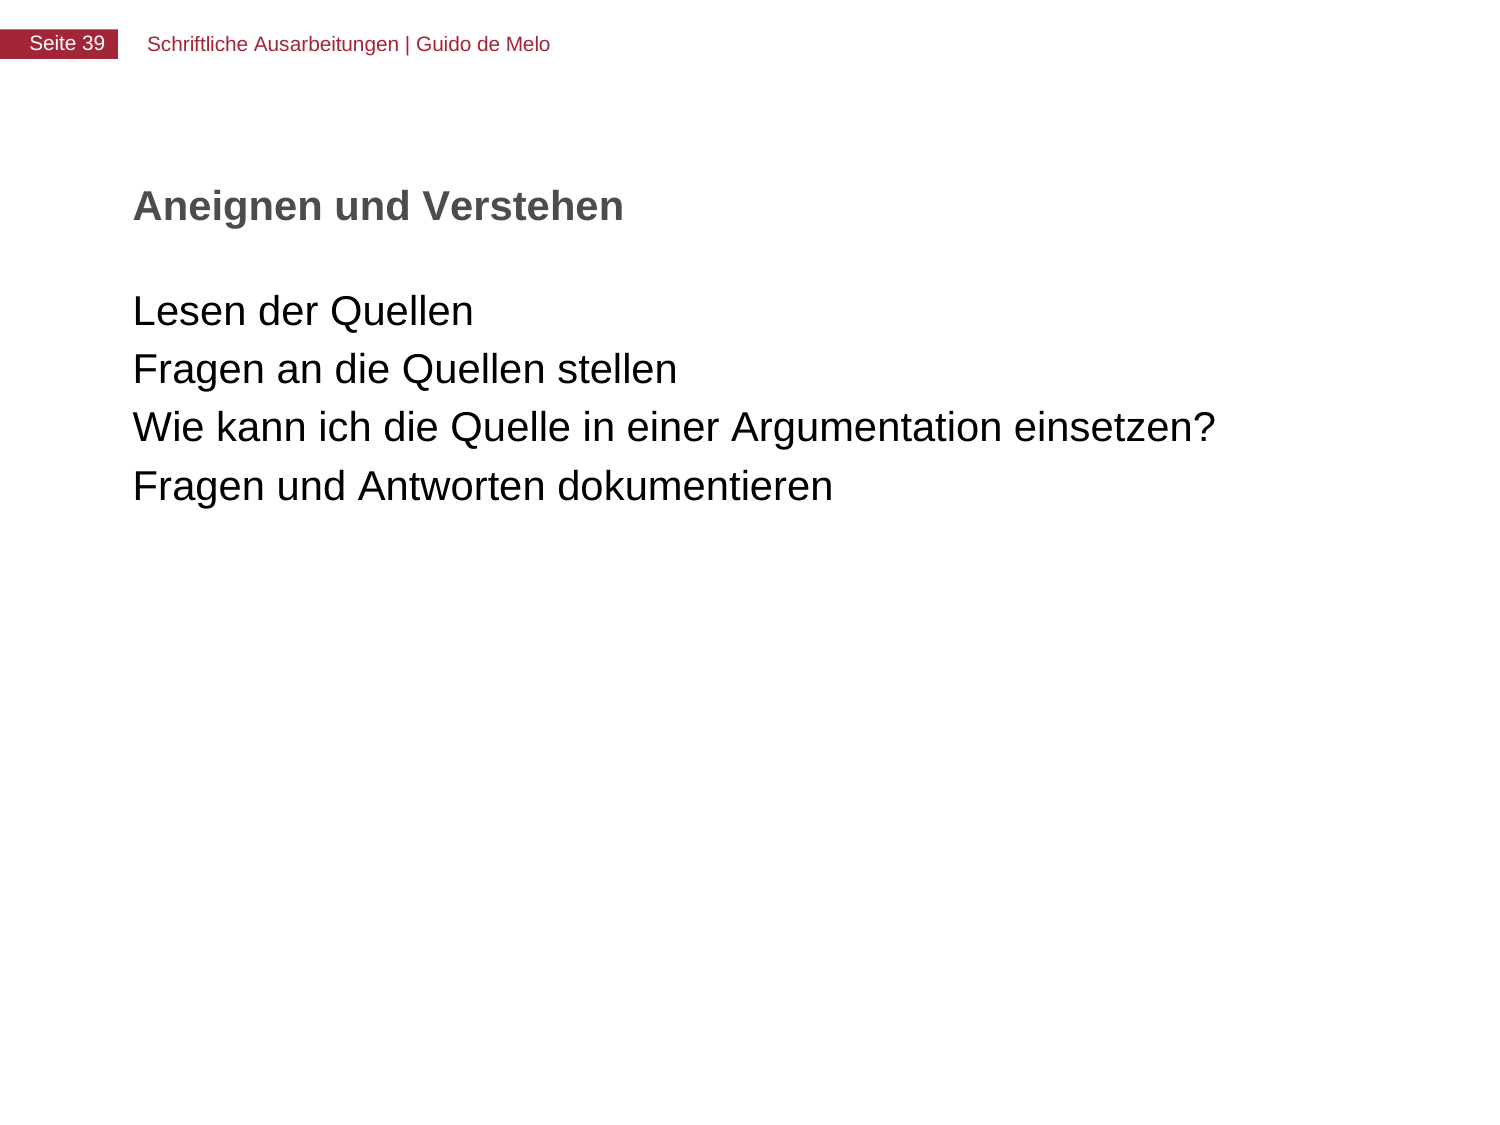

# Aneignen und Verstehen
Lesen der Quellen
Fragen an die Quellen stellen
Wie kann ich die Quelle in einer Argumentation einsetzen?
Fragen und Antworten dokumentieren